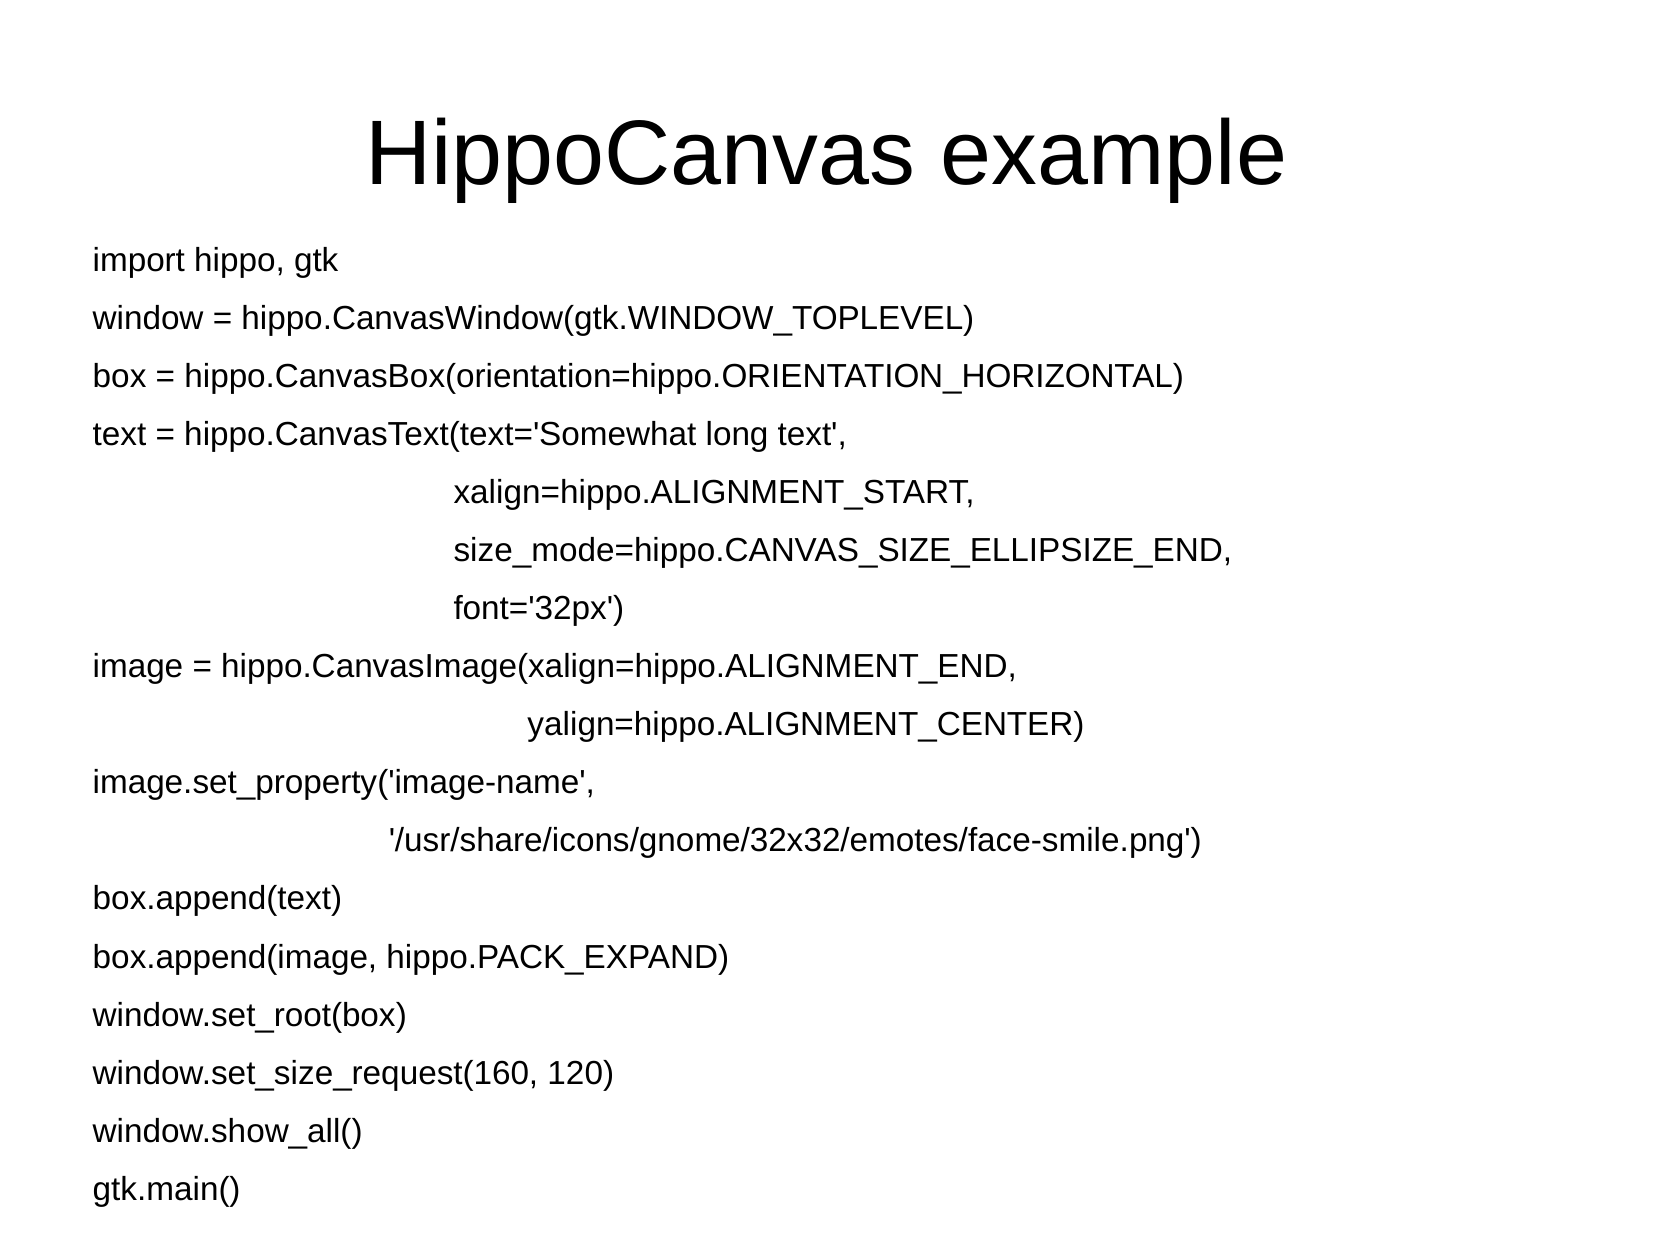

# HippoCanvas example
import hippo, gtk
window = hippo.CanvasWindow(gtk.WINDOW_TOPLEVEL)
box = hippo.CanvasBox(orientation=hippo.ORIENTATION_HORIZONTAL)
text = hippo.CanvasText(text='Somewhat long text',
 xalign=hippo.ALIGNMENT_START,
 size_mode=hippo.CANVAS_SIZE_ELLIPSIZE_END,
 font='32px')
image = hippo.CanvasImage(xalign=hippo.ALIGNMENT_END,
 yalign=hippo.ALIGNMENT_CENTER)
image.set_property('image-name',
 '/usr/share/icons/gnome/32x32/emotes/face-smile.png')
box.append(text)
box.append(image, hippo.PACK_EXPAND)
window.set_root(box)
window.set_size_request(160, 120)
window.show_all()
gtk.main()